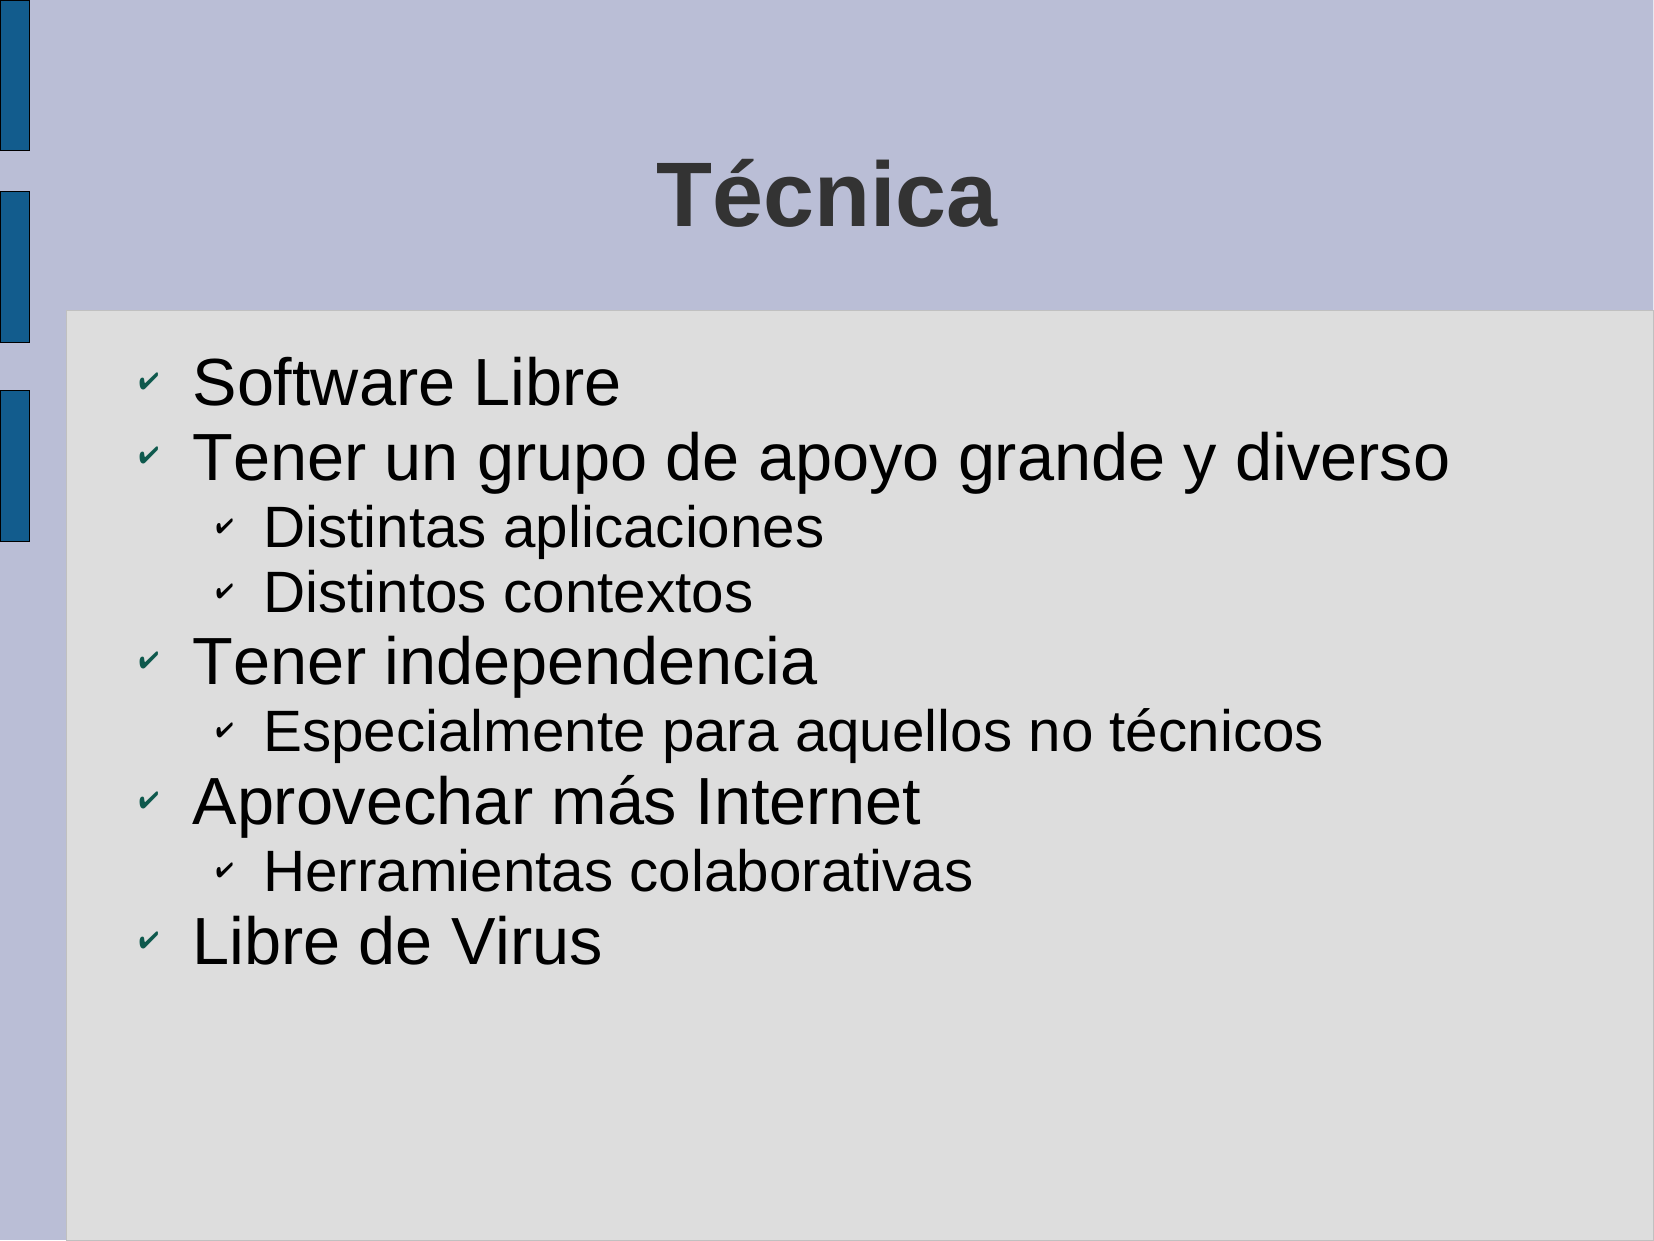

# Técnica
Software Libre
Tener un grupo de apoyo grande y diverso
Distintas aplicaciones
Distintos contextos
Tener independencia
Especialmente para aquellos no técnicos
Aprovechar más Internet
Herramientas colaborativas
Libre de Virus